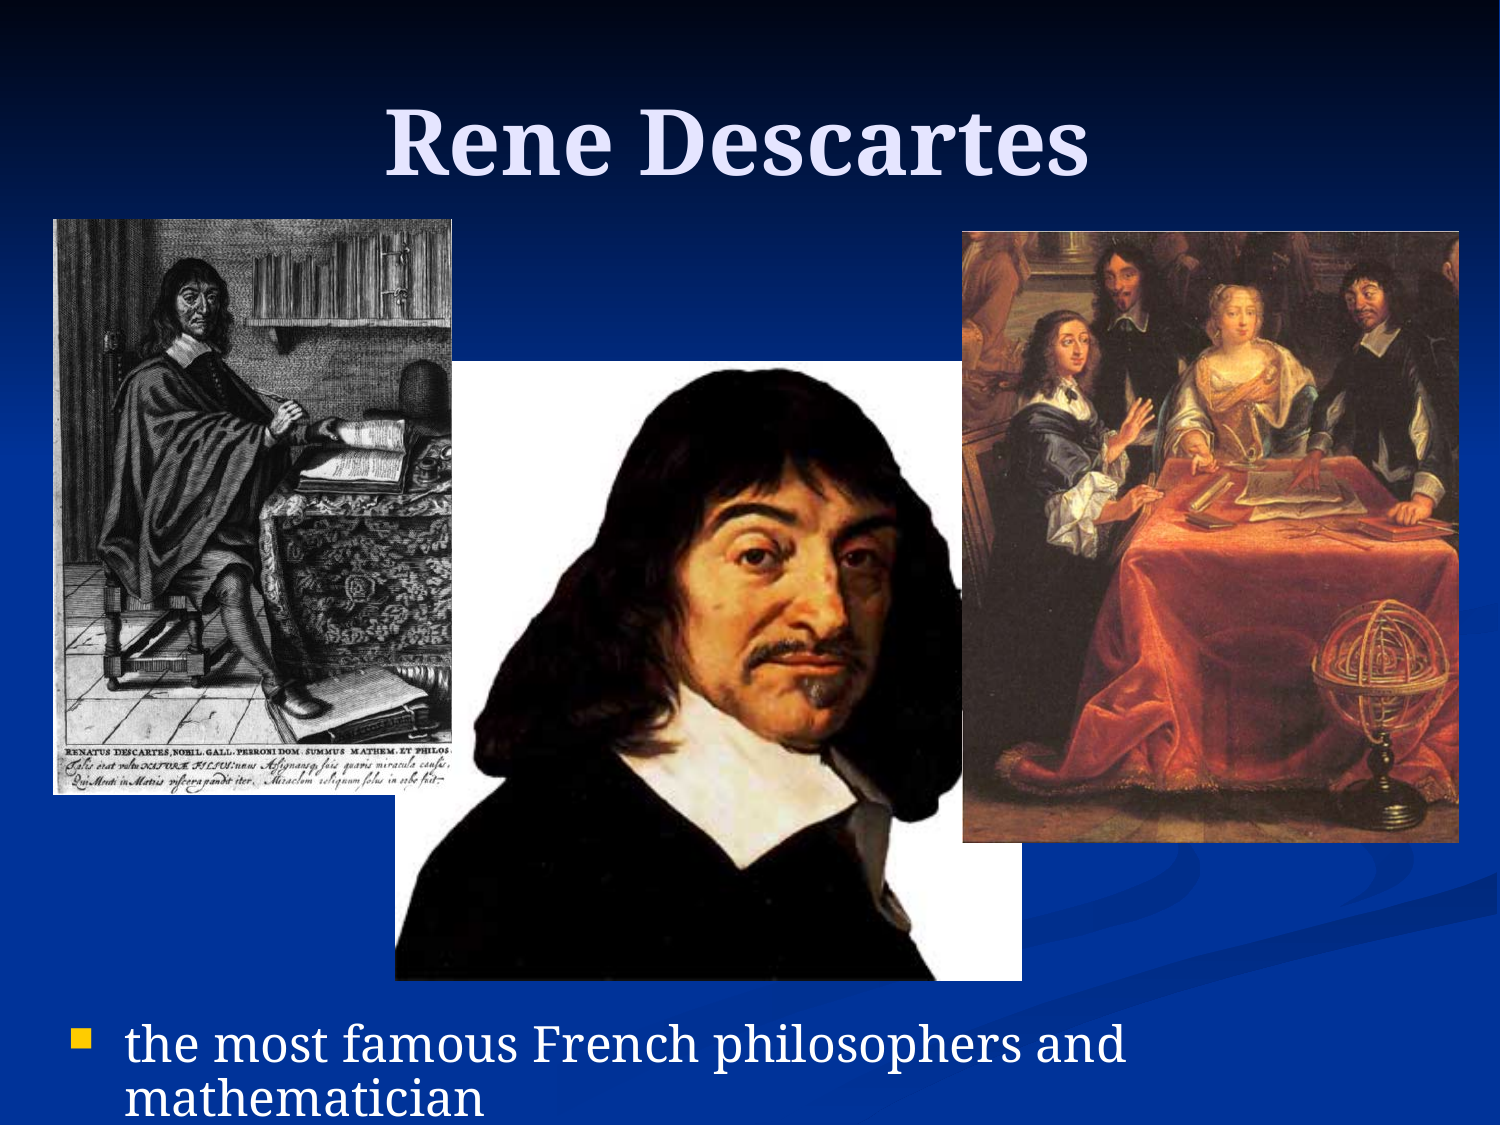

# Rene Descartes
the most famous French philosophers and mathematician